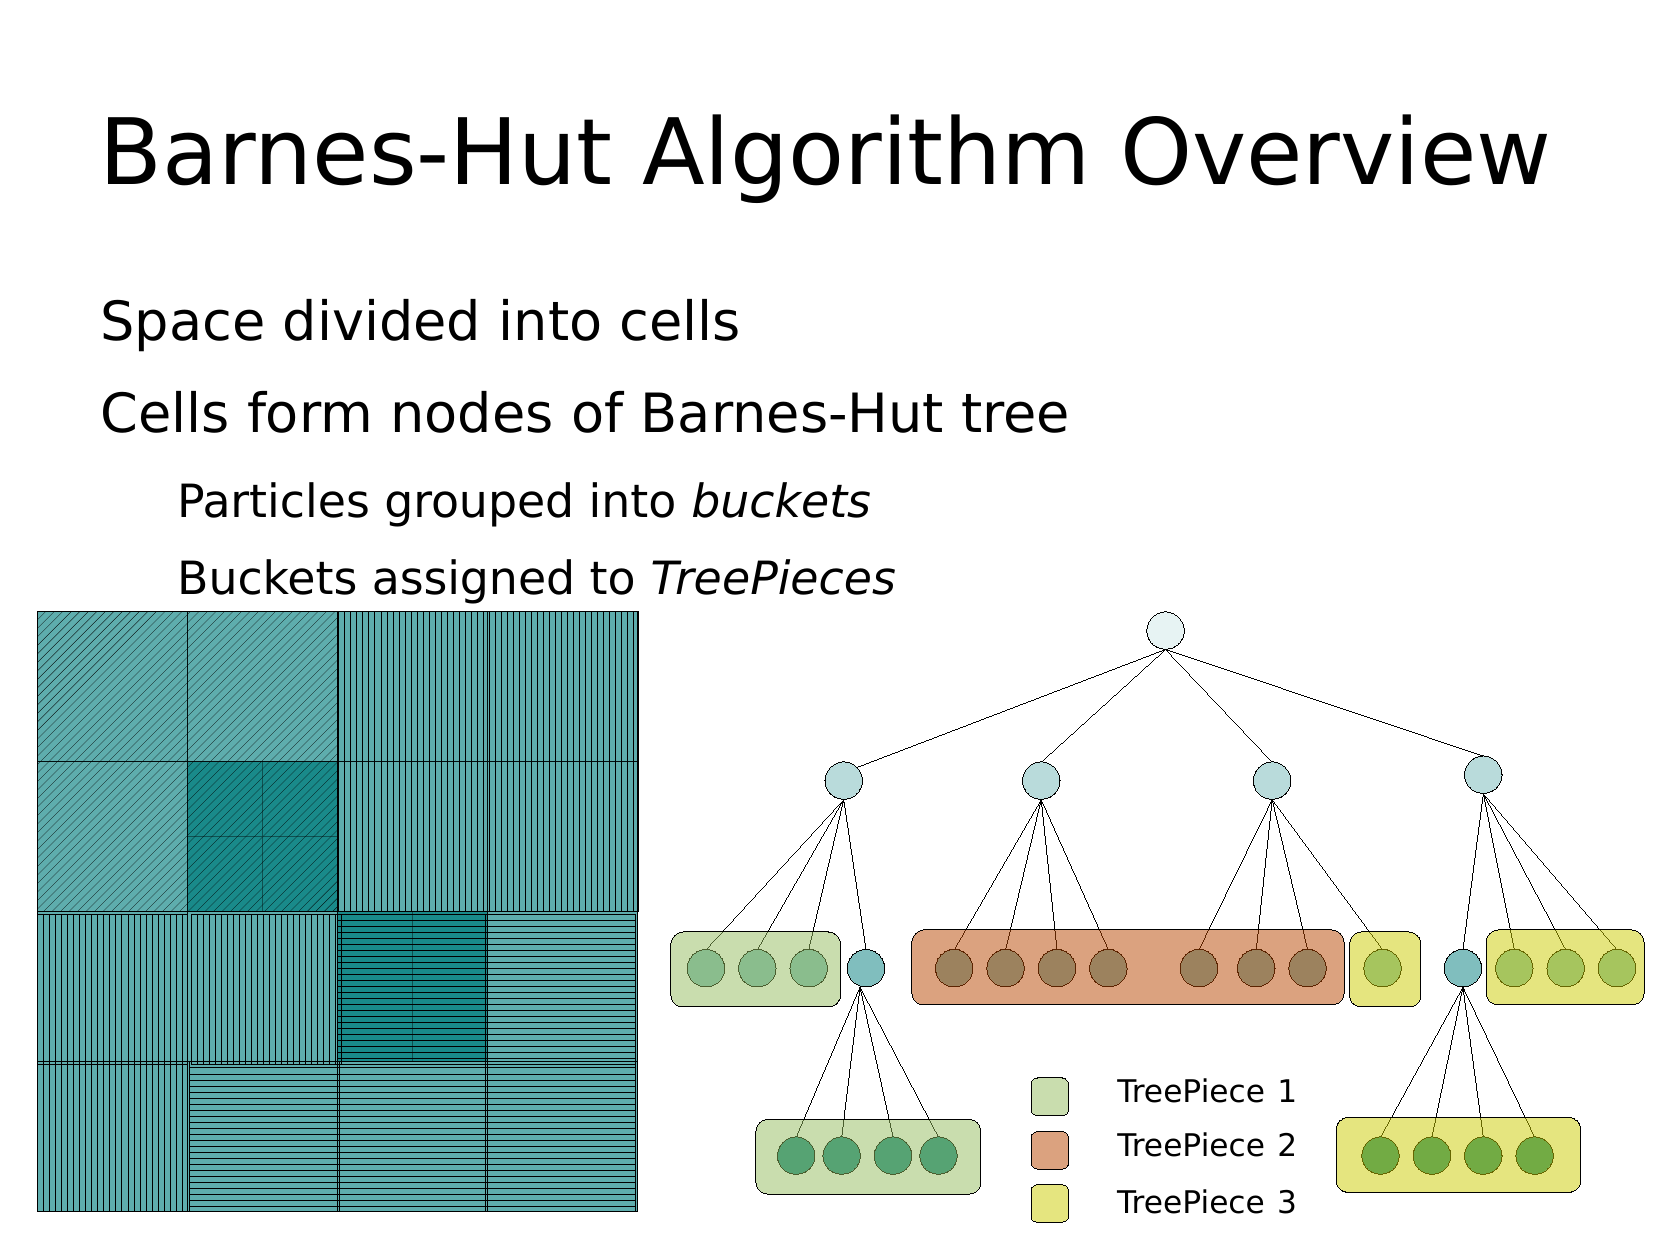

# Barnes-Hut Algorithm Overview
Space divided into cells
Cells form nodes of Barnes-Hut tree
Particles grouped into buckets
Buckets assigned to TreePieces
TreePiece 2
TreePiece 3
TreePiece 1